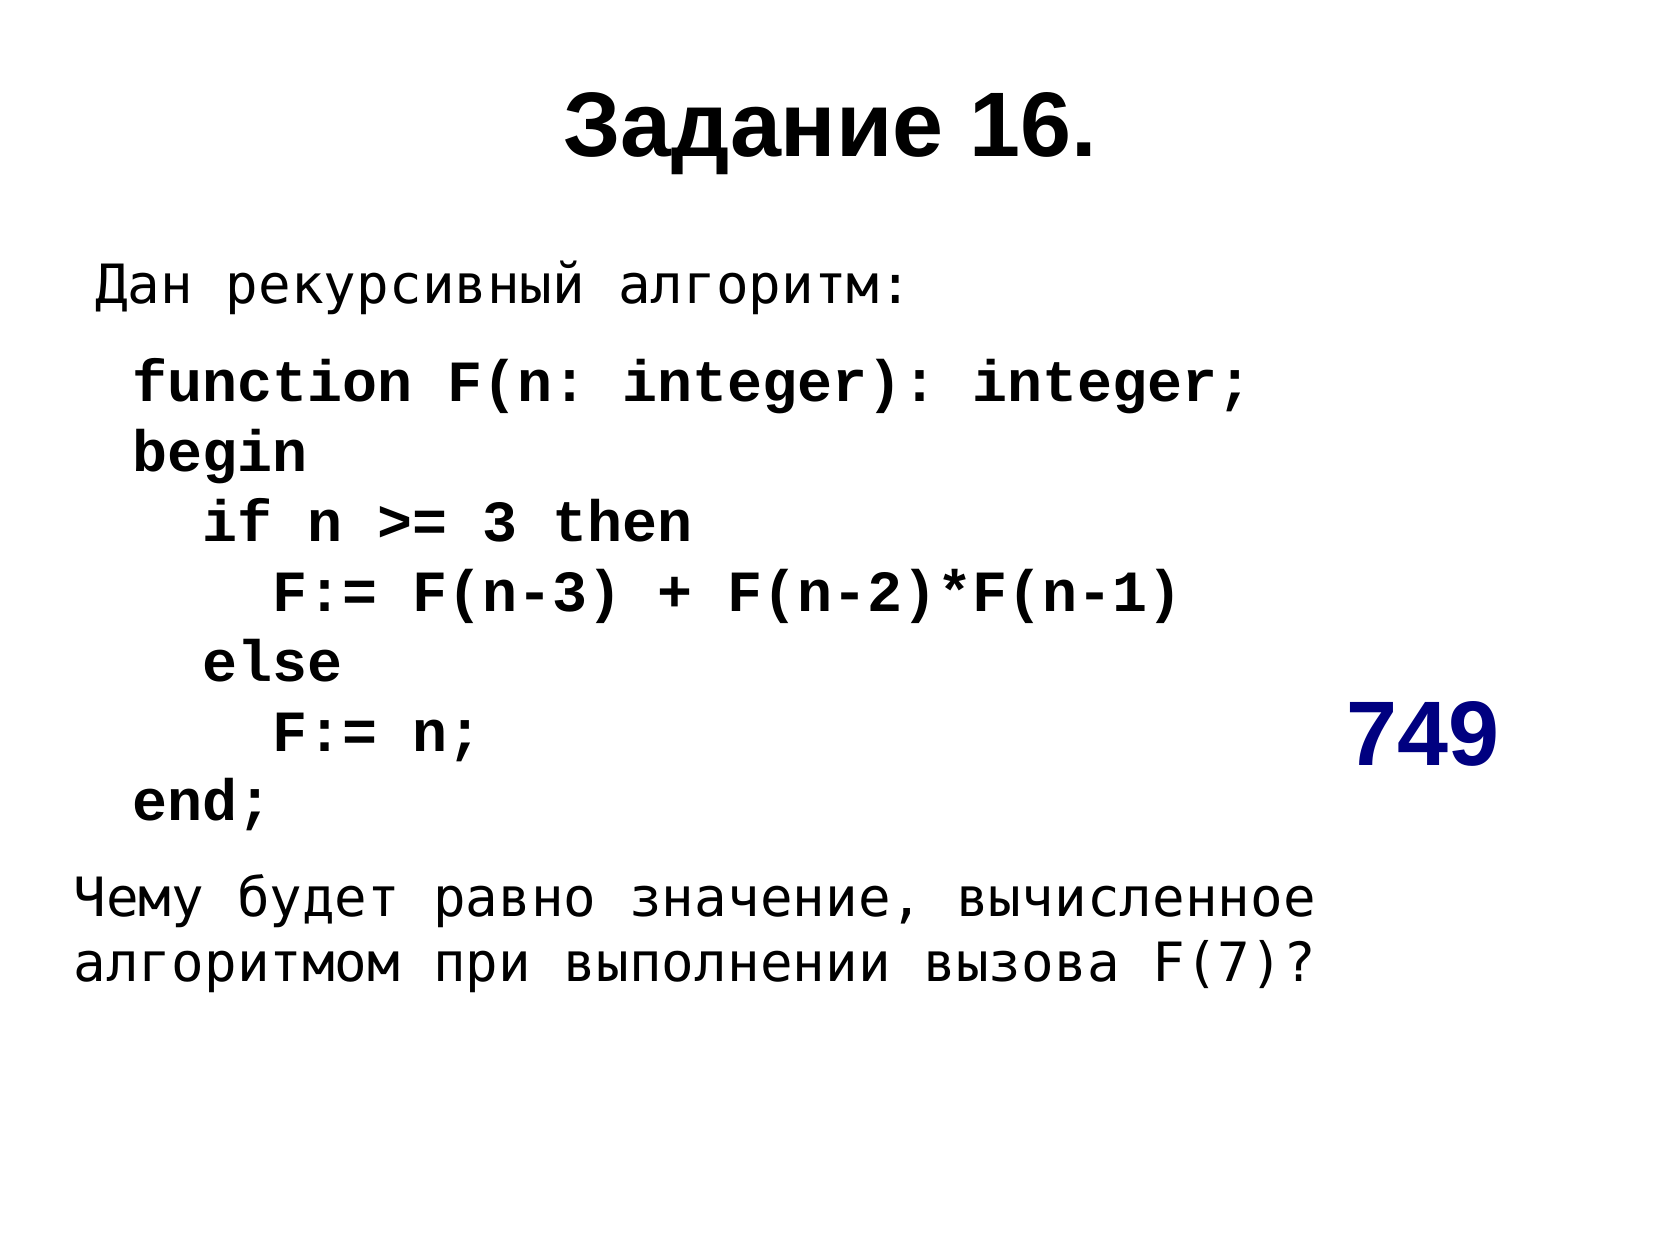

# Задание 16.
Дан рекурсивный алгоритм:
function F(n: integer): integer;
begin
 if n >= 3 then
 F:= F(n-3) + F(n-2)*F(n-1)
 else
 F:= n;
end;
Чему будет равно значение, вычисленное алгоритмом при выполнении вызова F(7)?
749